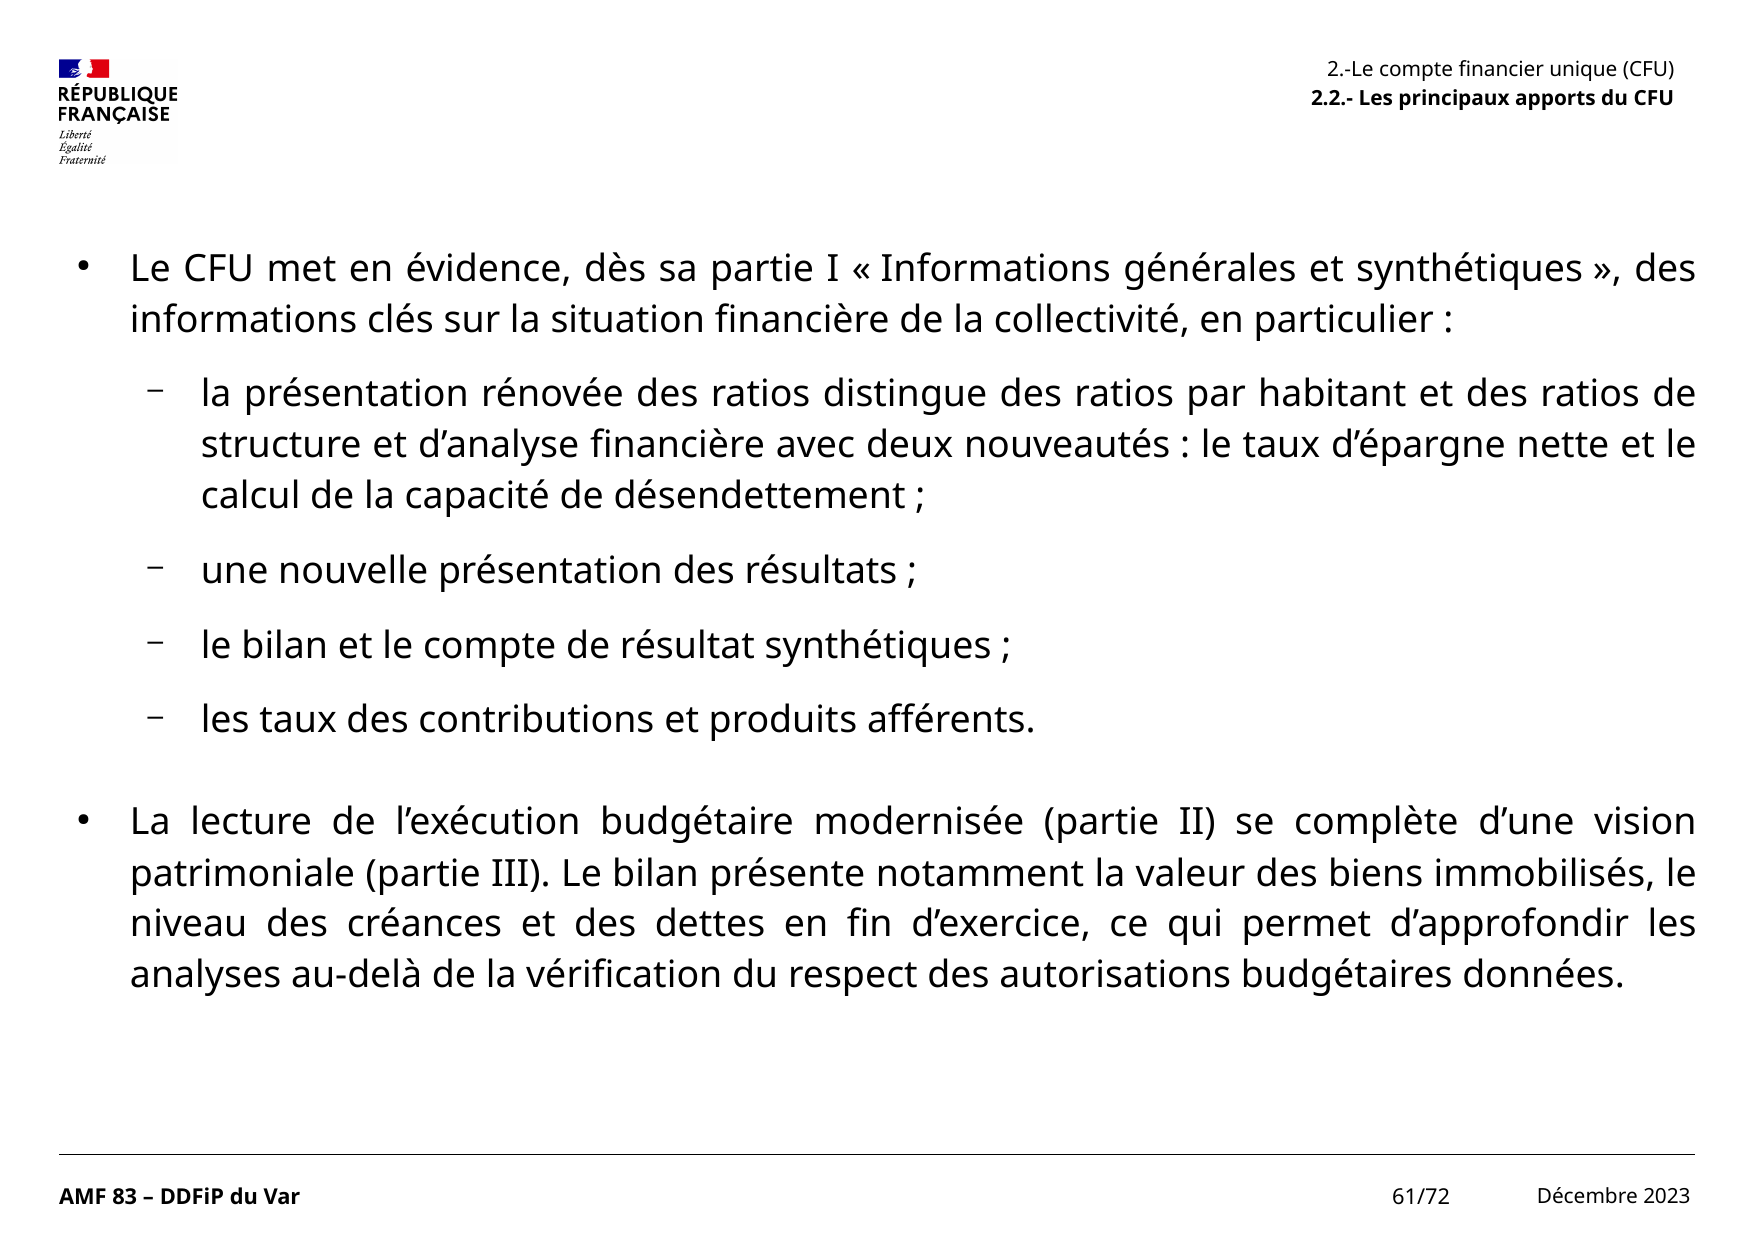

2.-Le compte financier unique (CFU)
2.2.- Les principaux apports du CFU
# Le CFU met en évidence, dès sa partie I « Informations générales et synthétiques », des informations clés sur la situation financière de la collectivité, en particulier :
la présentation rénovée des ratios distingue des ratios par habitant et des ratios de structure et d’analyse financière avec deux nouveautés : le taux d’épargne nette et le calcul de la capacité de désendettement ;
une nouvelle présentation des résultats ;
le bilan et le compte de résultat synthétiques ;
les taux des contributions et produits afférents.
La lecture de l’exécution budgétaire modernisée (partie II) se complète d’une vision patrimoniale (partie III). Le bilan présente notamment la valeur des biens immobilisés, le niveau des créances et des dettes en fin d’exercice, ce qui permet d’approfondir les analyses au-delà de la vérification du respect des autorisations budgétaires données.